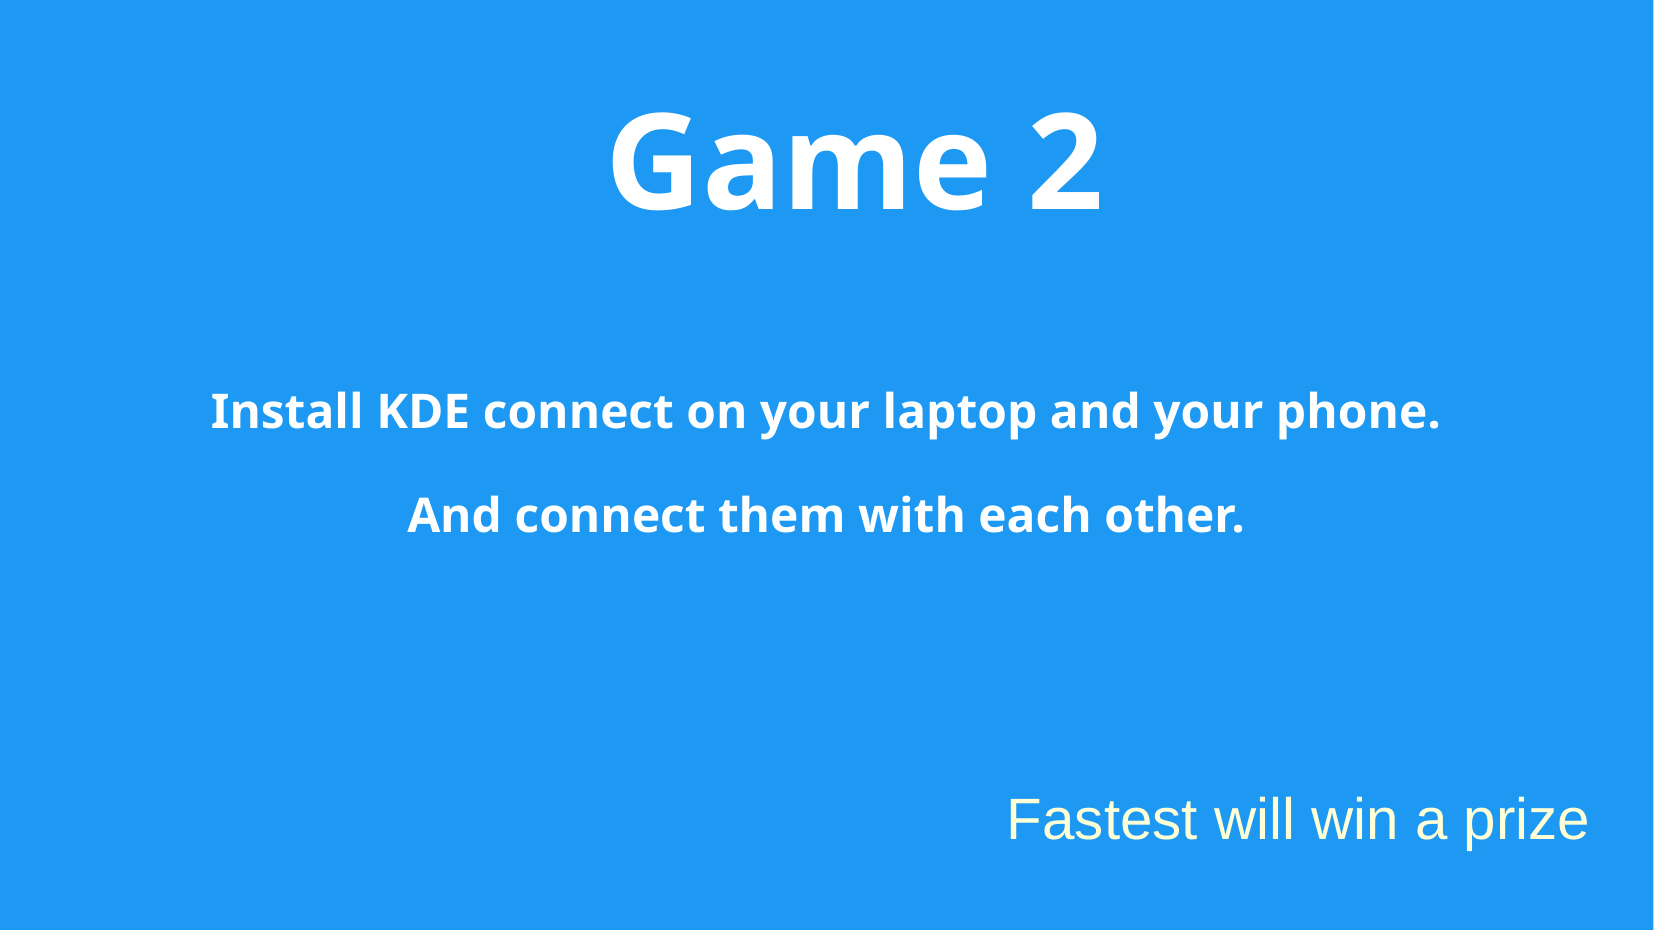

Game 2
# Install KDE connect on your laptop and your phone. And connect them with each other.
Fastest will win a prize